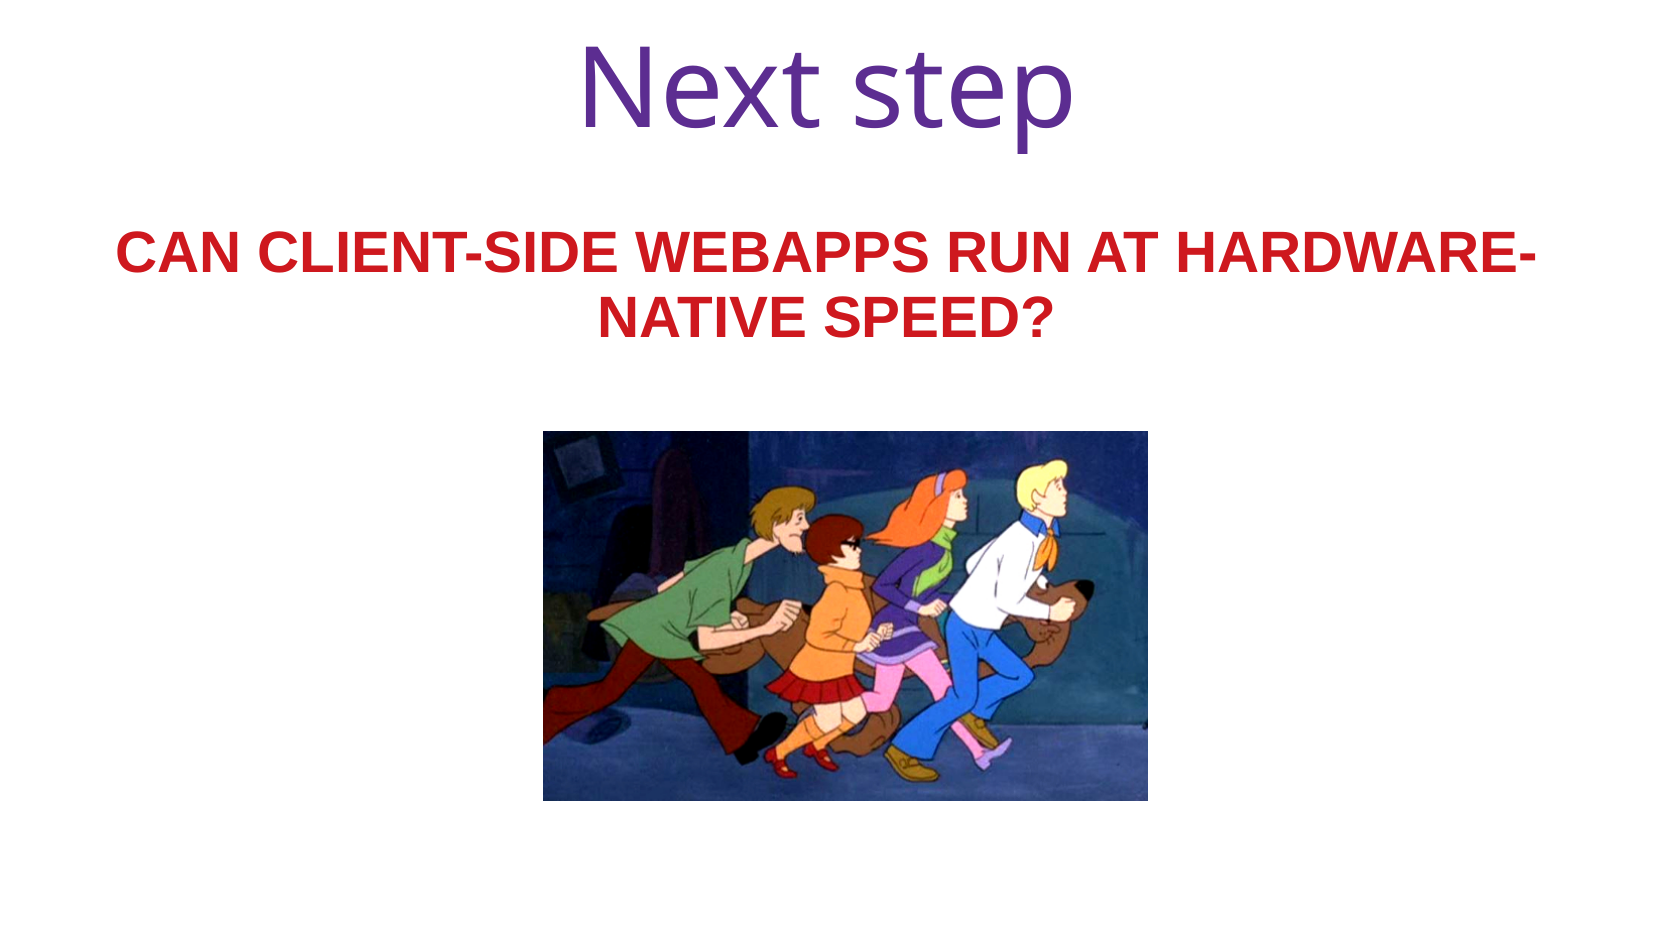

# Next step
CAN CLIENT-SIDE WEBAPPS RUN AT HARDWARE-NATIVE SPEED?